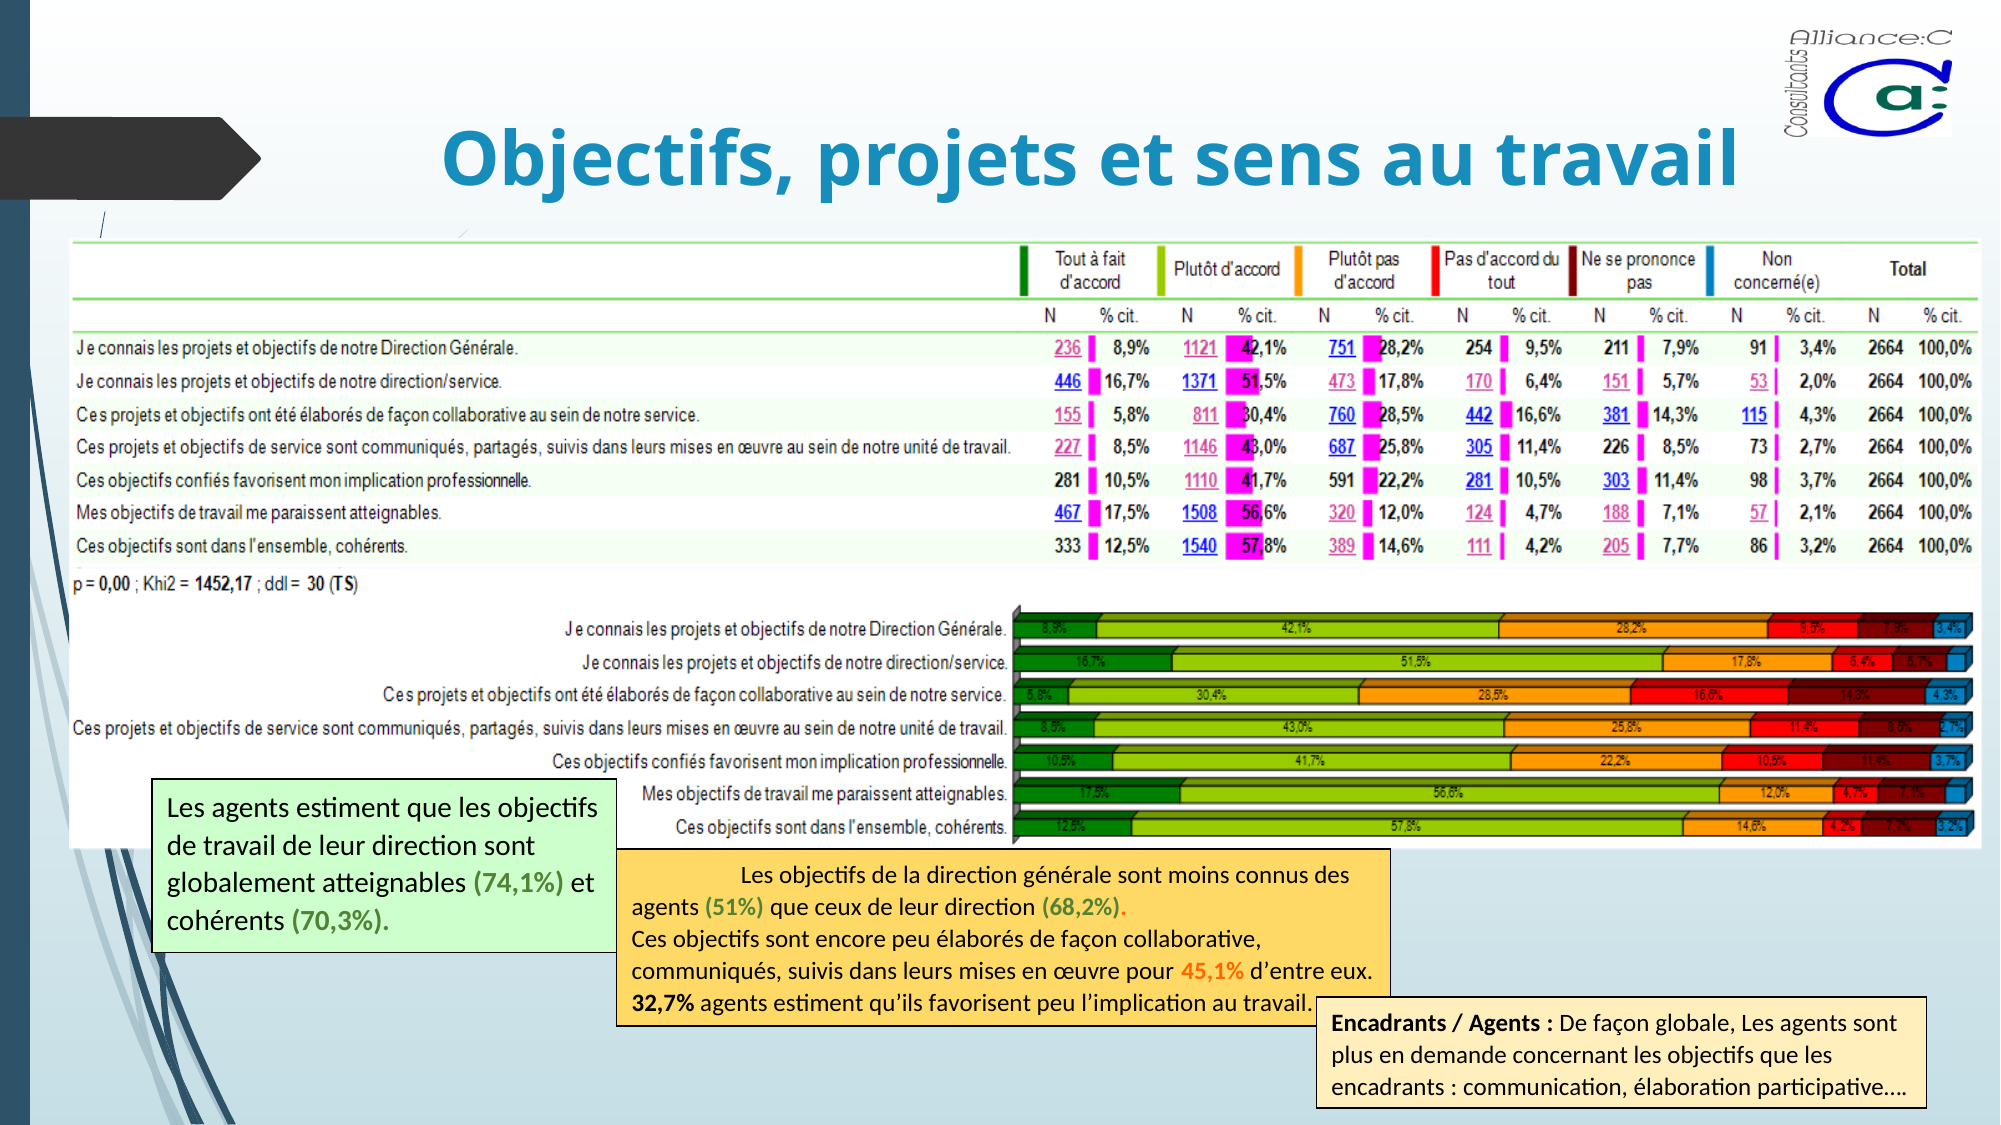

# Objectifs, projets et sens au travail
Les agents estiment que les objectifs de travail de leur direction sont globalement atteignables (74,1%) et cohérents (70,3%).
 Les objectifs de la direction générale sont moins connus des agents (51%) que ceux de leur direction (68,2%).
Ces objectifs sont encore peu élaborés de façon collaborative, communiqués, suivis dans leurs mises en œuvre pour 45,1% d’entre eux.
32,7% agents estiment qu’ils favorisent peu l’implication au travail.
Encadrants / Agents : De façon globale, Les agents sont plus en demande concernant les objectifs que les encadrants : communication, élaboration participative….